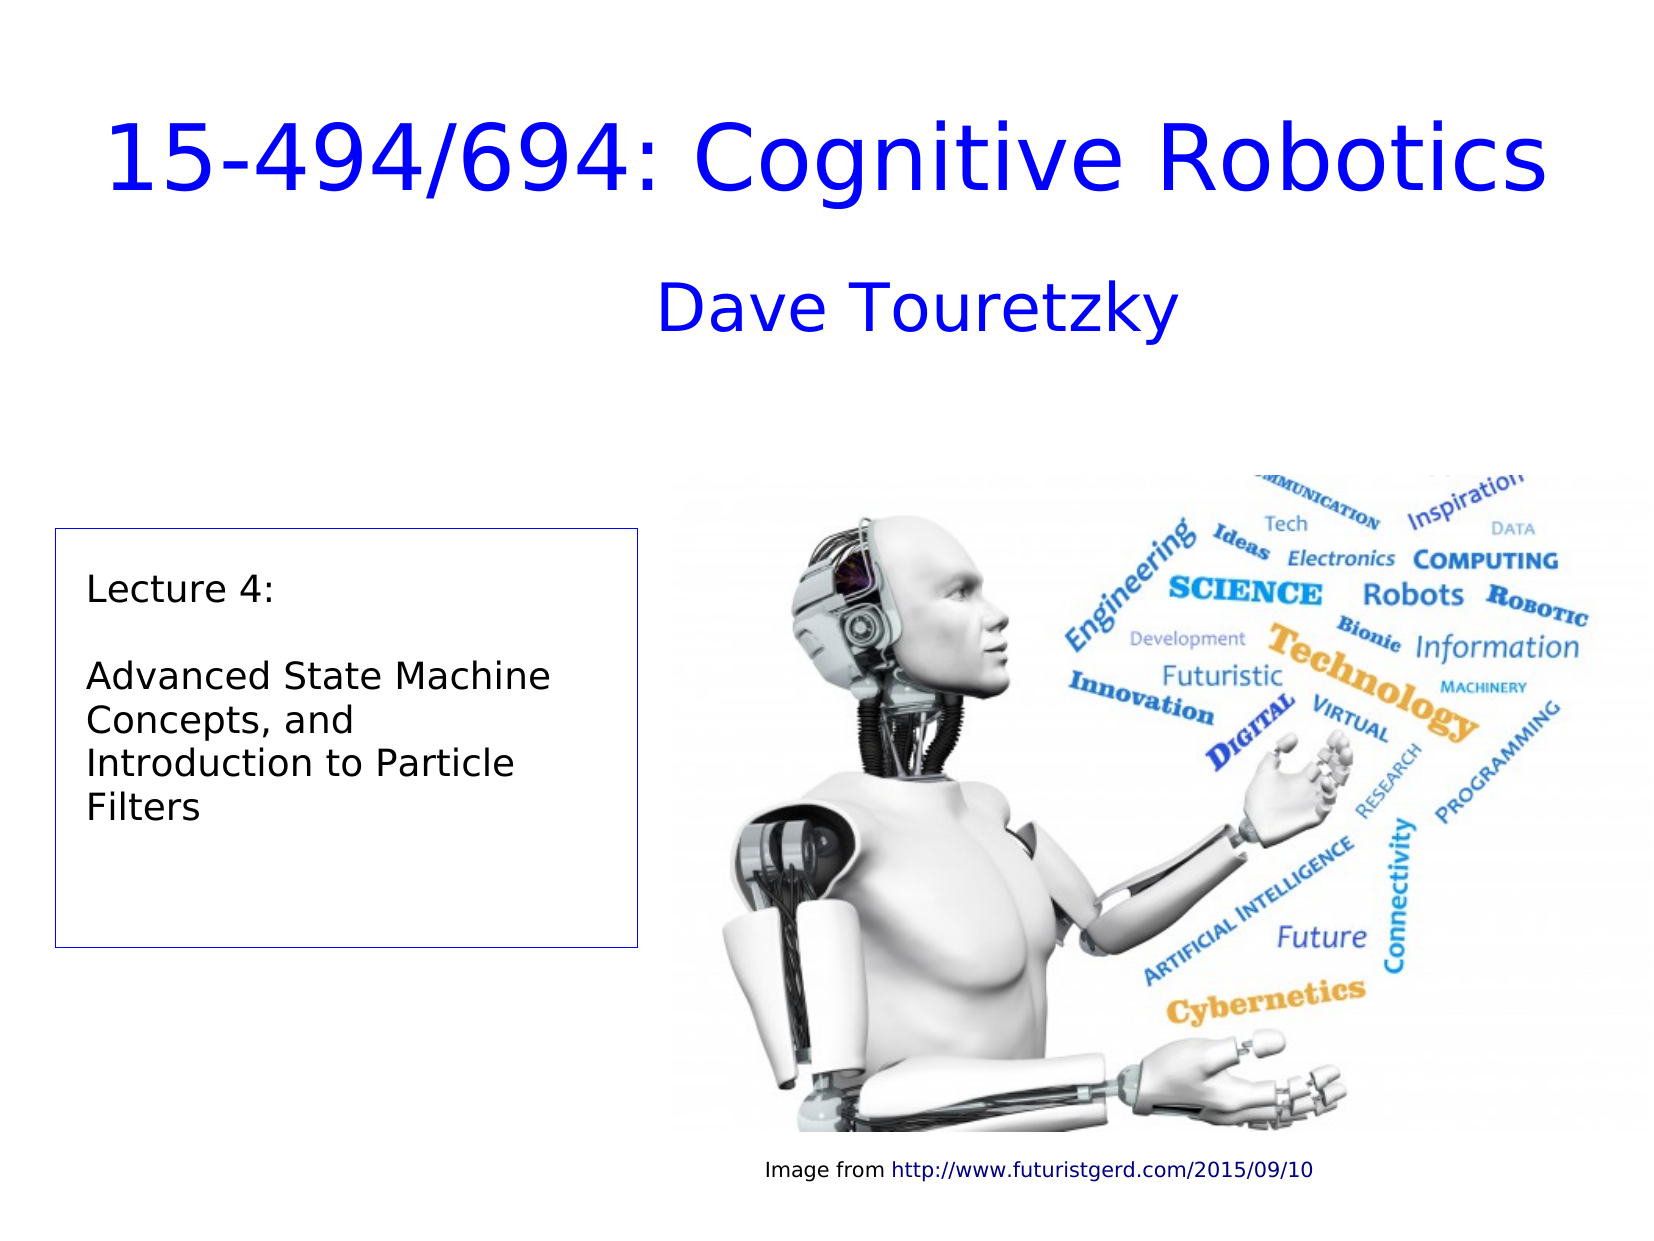

# 15-494/694: Cognitive Robotics
Dave Touretzky
Lecture 4:
Advanced State Machine
Concepts, and Introduction to Particle Filters
Image from http://www.futuristgerd.com/2015/09/10